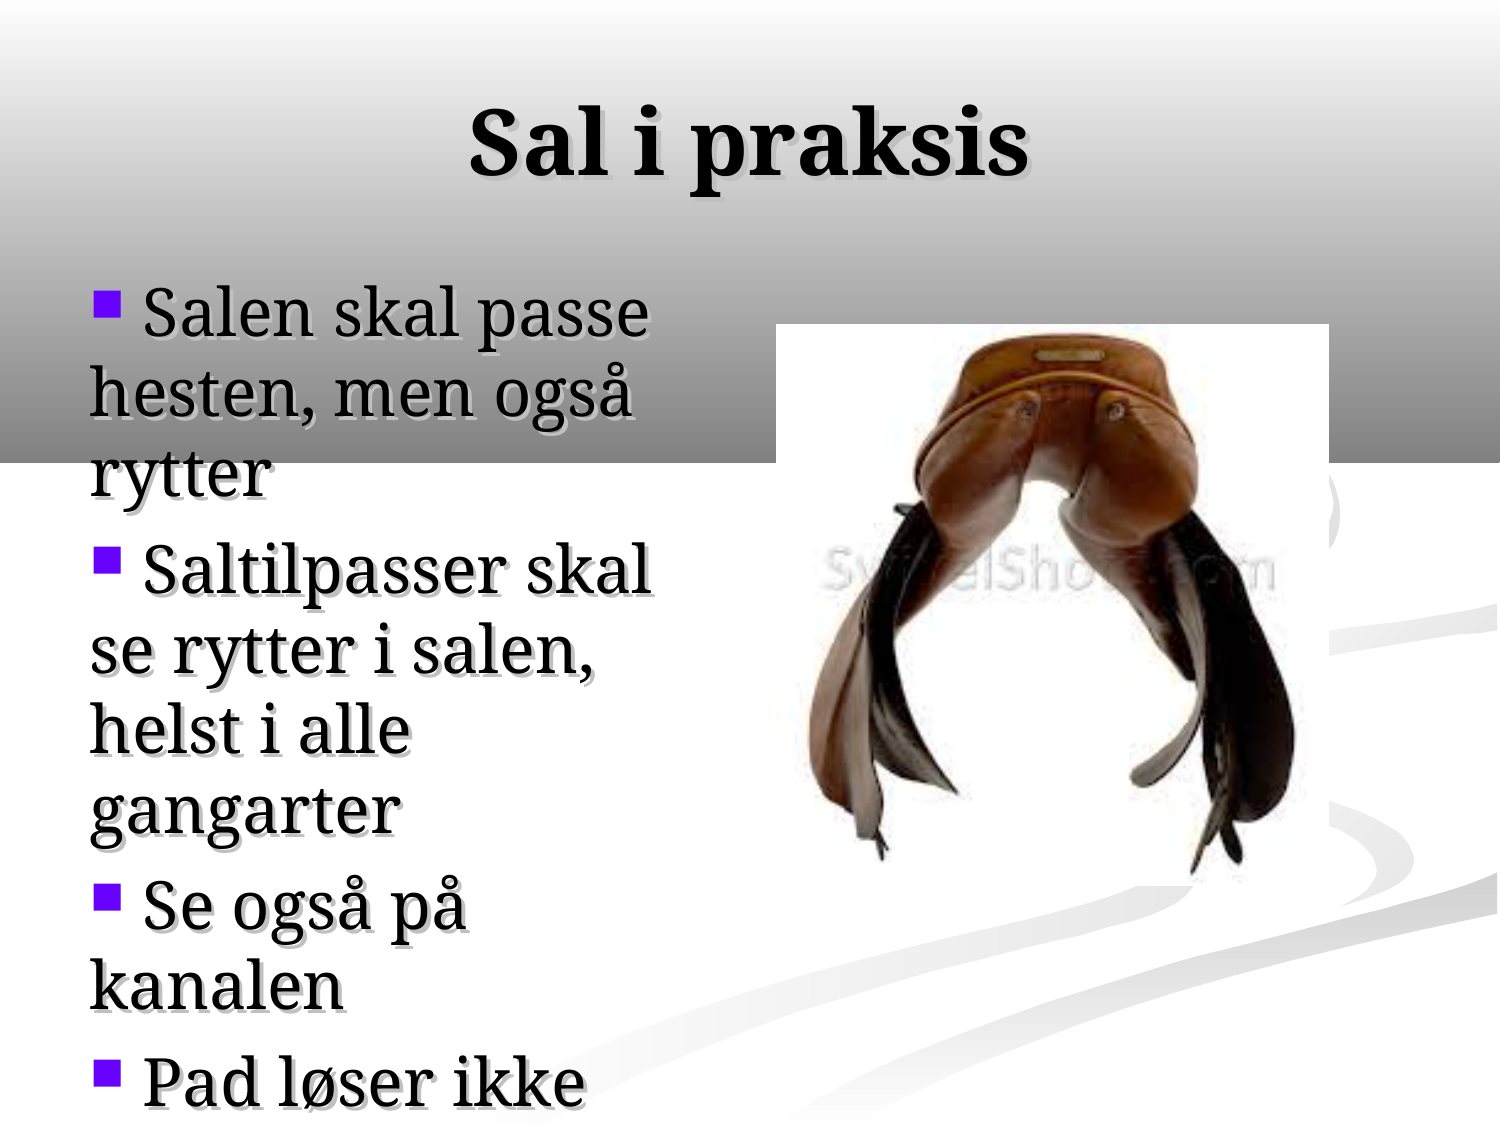

# Sal i praksis
 Salen skal passe hesten, men også rytter
 Saltilpasser skal se rytter i salen, helst i alle gangarter
 Se også på kanalen
 Pad løser ikke noen problem – flytter det